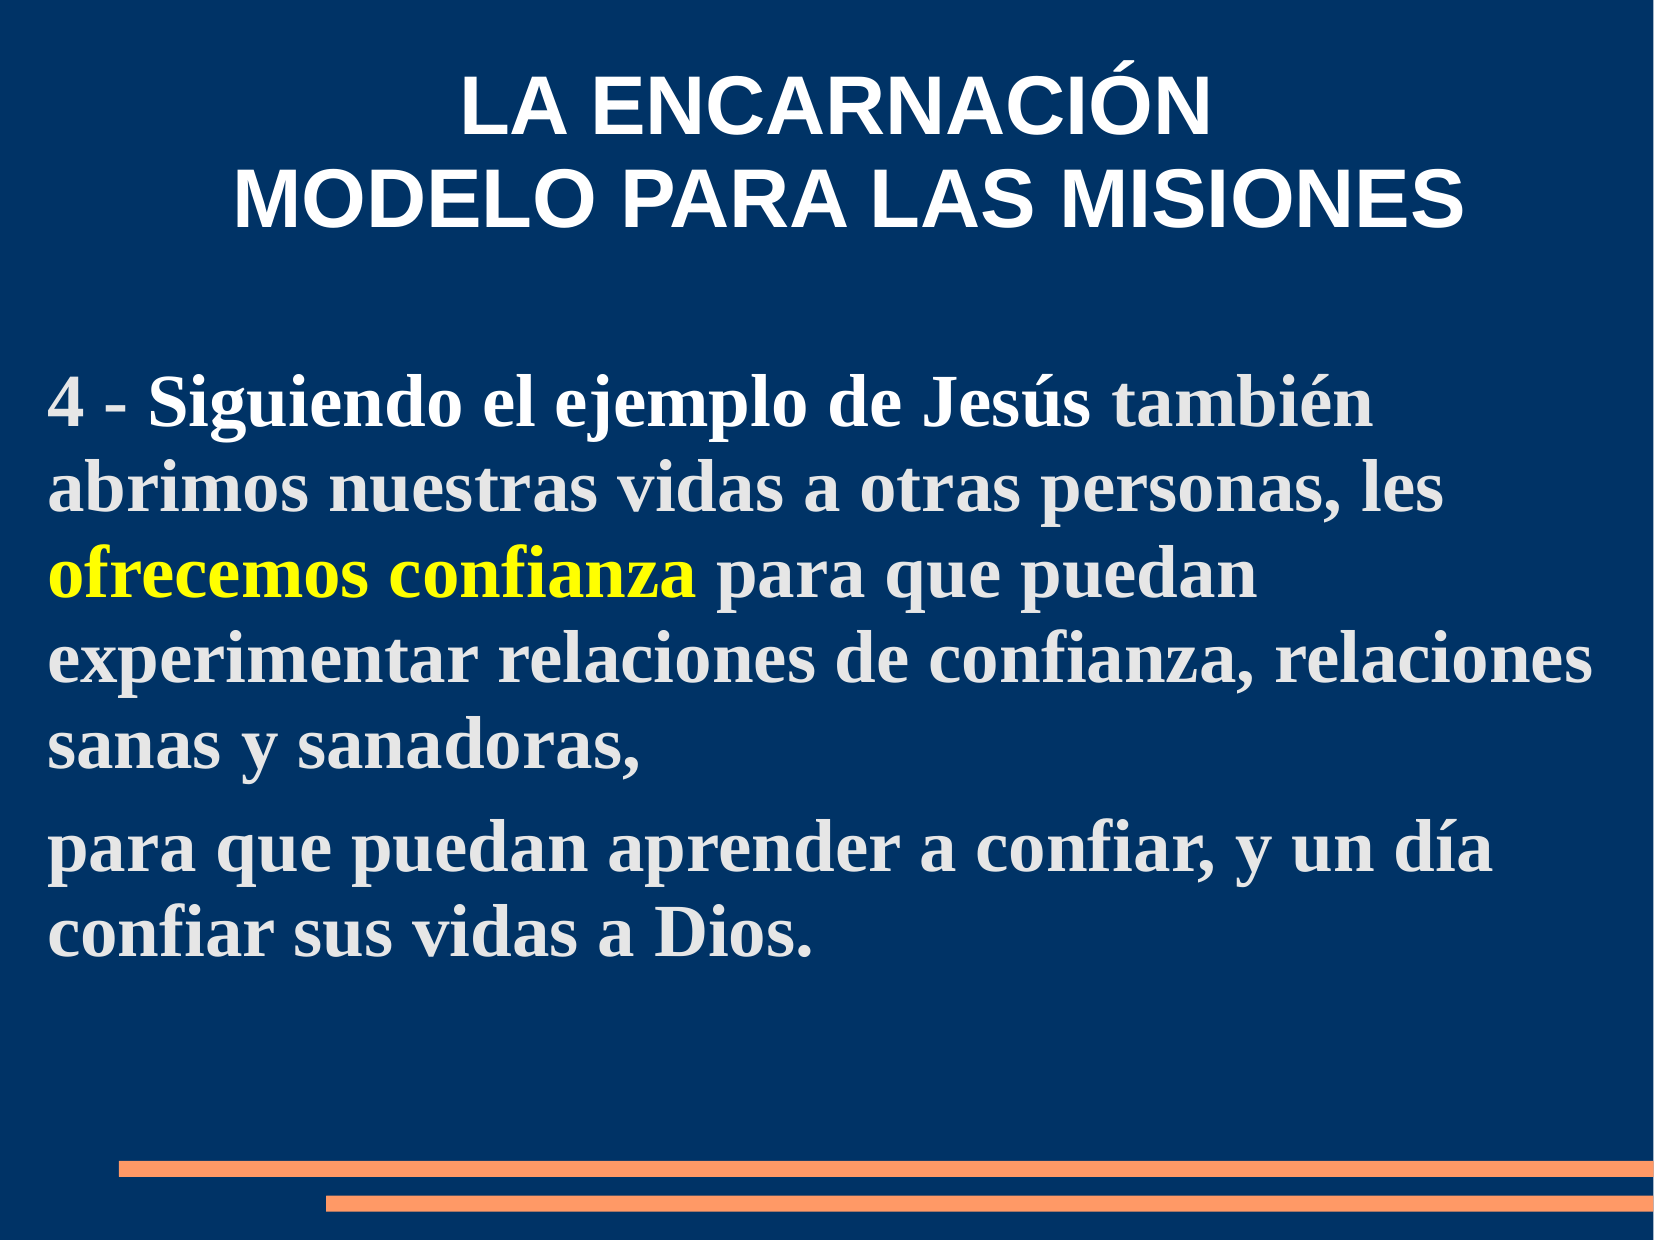

# LA ENCARNACIÓN MODELO PARA LAS MISIONES
4 - Siguiendo el ejemplo de Jesús también abrimos nuestras vidas a otras personas, les ofrecemos confianza para que puedan experimentar relaciones de confianza, relaciones sanas y sanadoras,
para que puedan aprender a confiar, y un día confiar sus vidas a Dios.